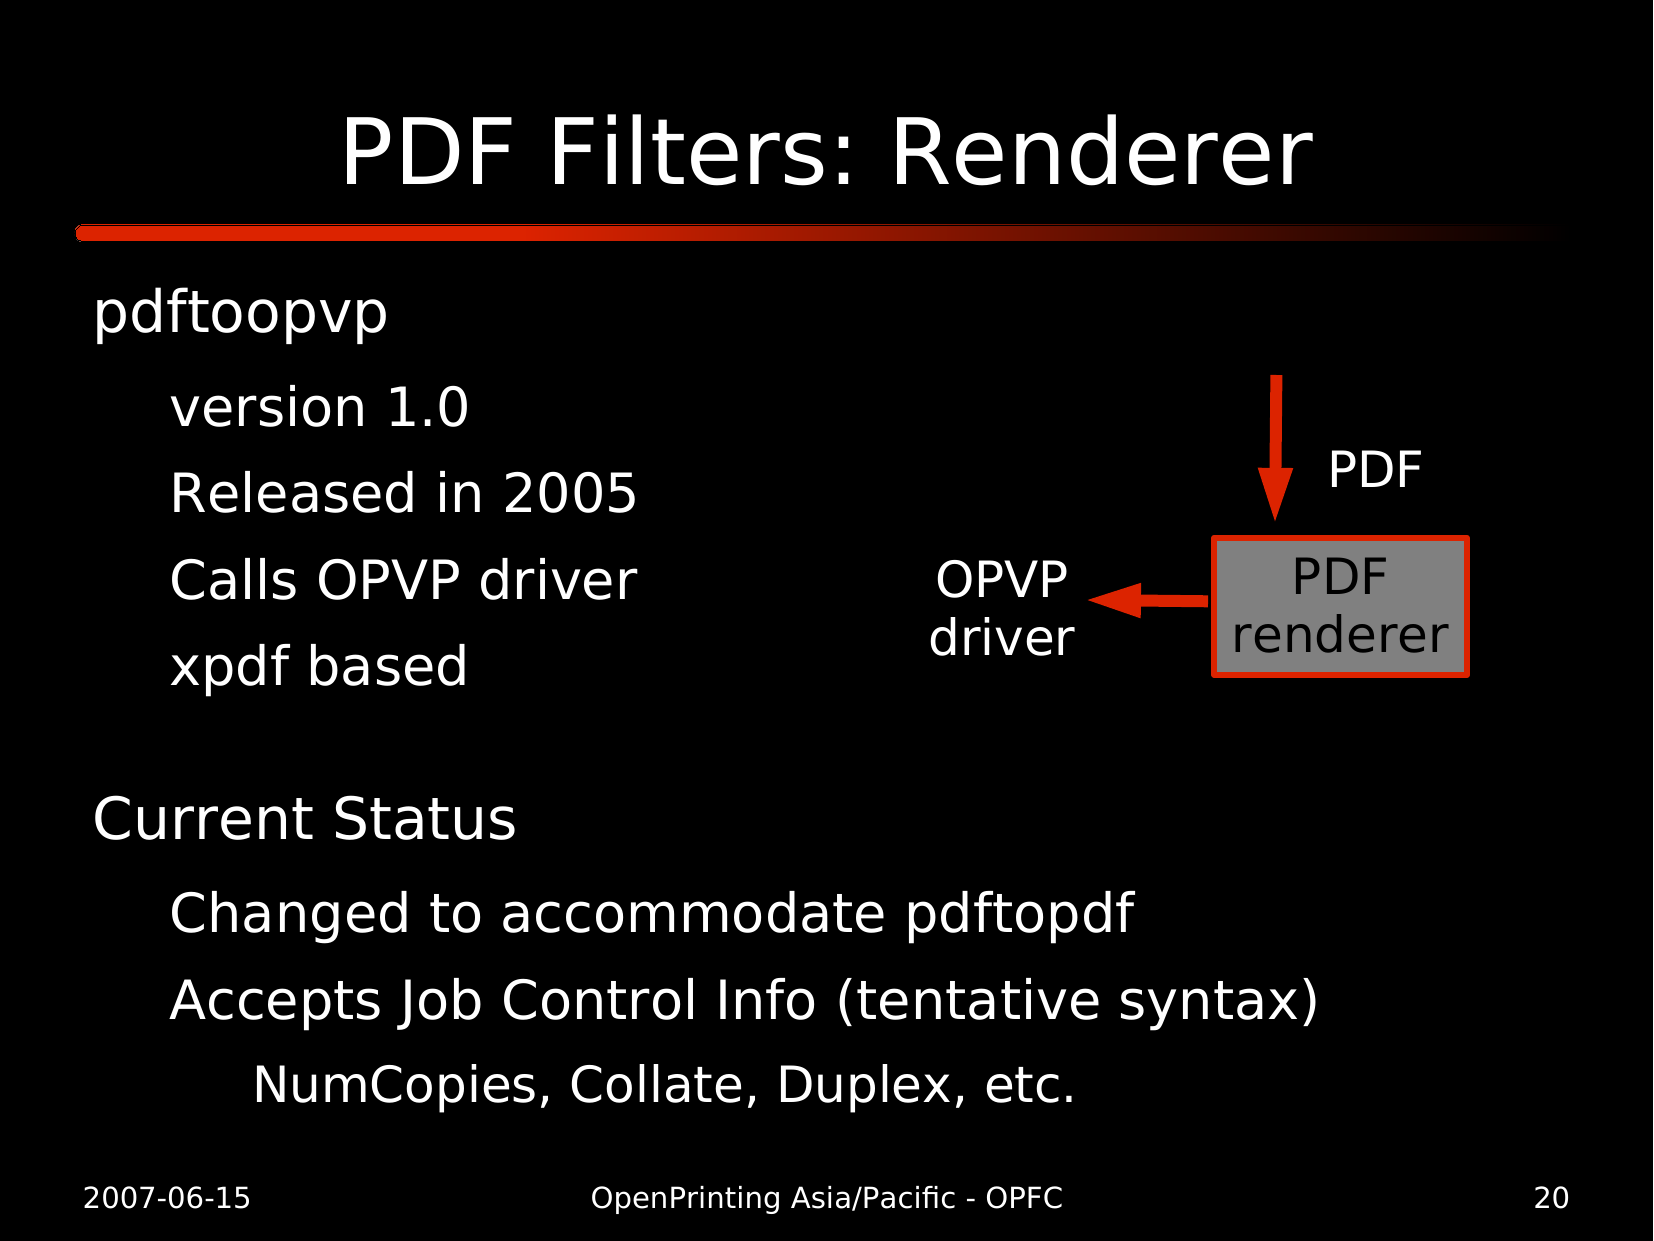

# PDF Filters: Renderer
pdftoopvp
version 1.0
Released in 2005
Calls OPVP driver
xpdf based
Current Status
Changed to accommodate pdftopdf
Accepts Job Control Info (tentative syntax)
NumCopies, Collate, Duplex, etc.
PDF
PDF
renderer
OPVP
driver
2007-06-15
OpenPrinting Asia/Pacific - OPFC
20